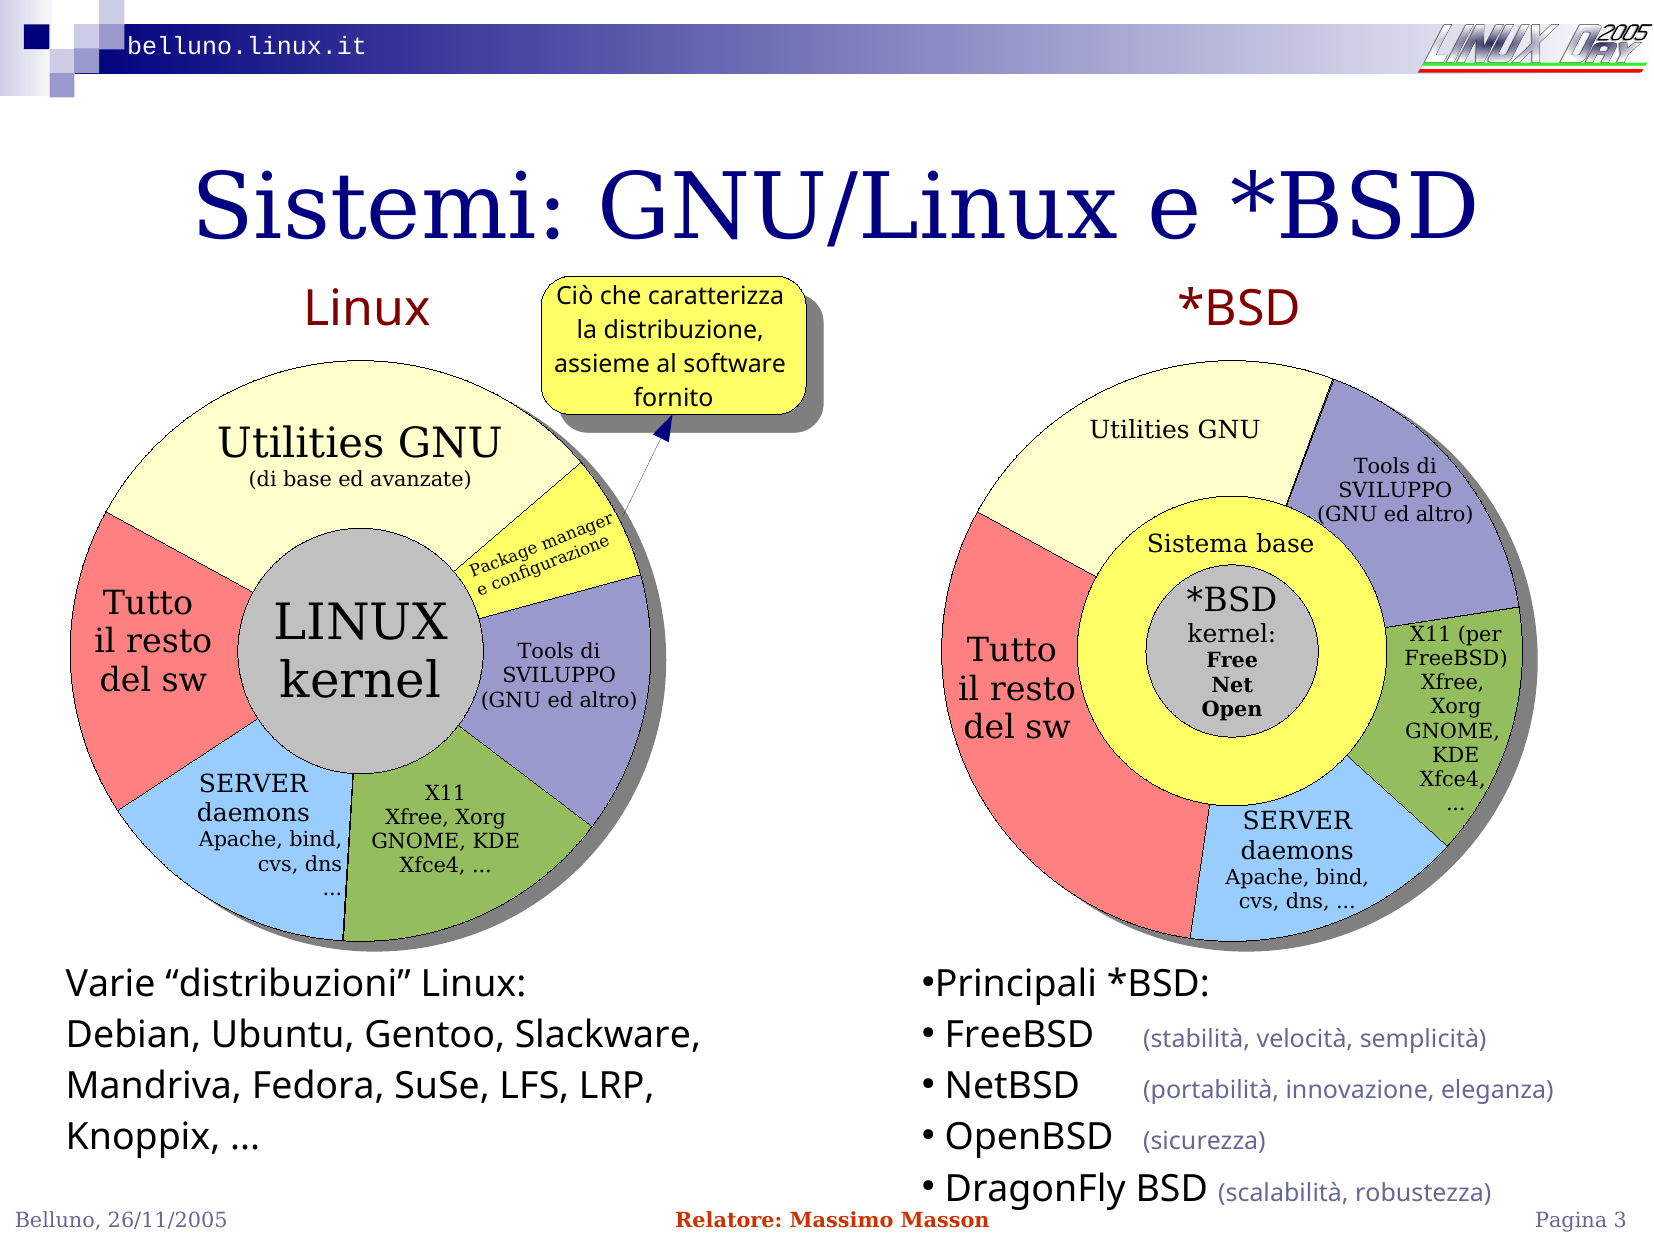

# Sistemi: GNU/Linux e *BSD
Linux
*BSD
Ciò che caratterizza
la distribuzione,
assieme al software
fornito
LINUX
kernel
Utilities GNU
(di base ed avanzate)
Package manager
e configurazione
Tutto
il resto
del sw
Tools di SVILUPPO (GNU ed altro)
SERVER
daemons
Apache, bind,
cvs, dns
...
X11
Xfree, Xorg
GNOME, KDE
Xfce4, ...
*BSD
kernel:
Free
Net
Open
Utilities GNU
Tools di SVILUPPO (GNU ed altro)
Sistema base
X11 (per FreeBSD)
Xfree,
Xorg
GNOME,
KDE
Xfce4,
...
Tutto
il resto
del sw
SERVER
daemons
Apache, bind,
cvs, dns, ...
Varie “distribuzioni” Linux:
Debian, Ubuntu, Gentoo, Slackware, Mandriva, Fedora, SuSe, LFS, LRP, Knoppix, ...
Principali *BSD:
 FreeBSD	(stabilità, velocità, semplicità)
 NetBSD	(portabilità, innovazione, eleganza)
 OpenBSD	(sicurezza)
 DragonFly BSD (scalabilità, robustezza)